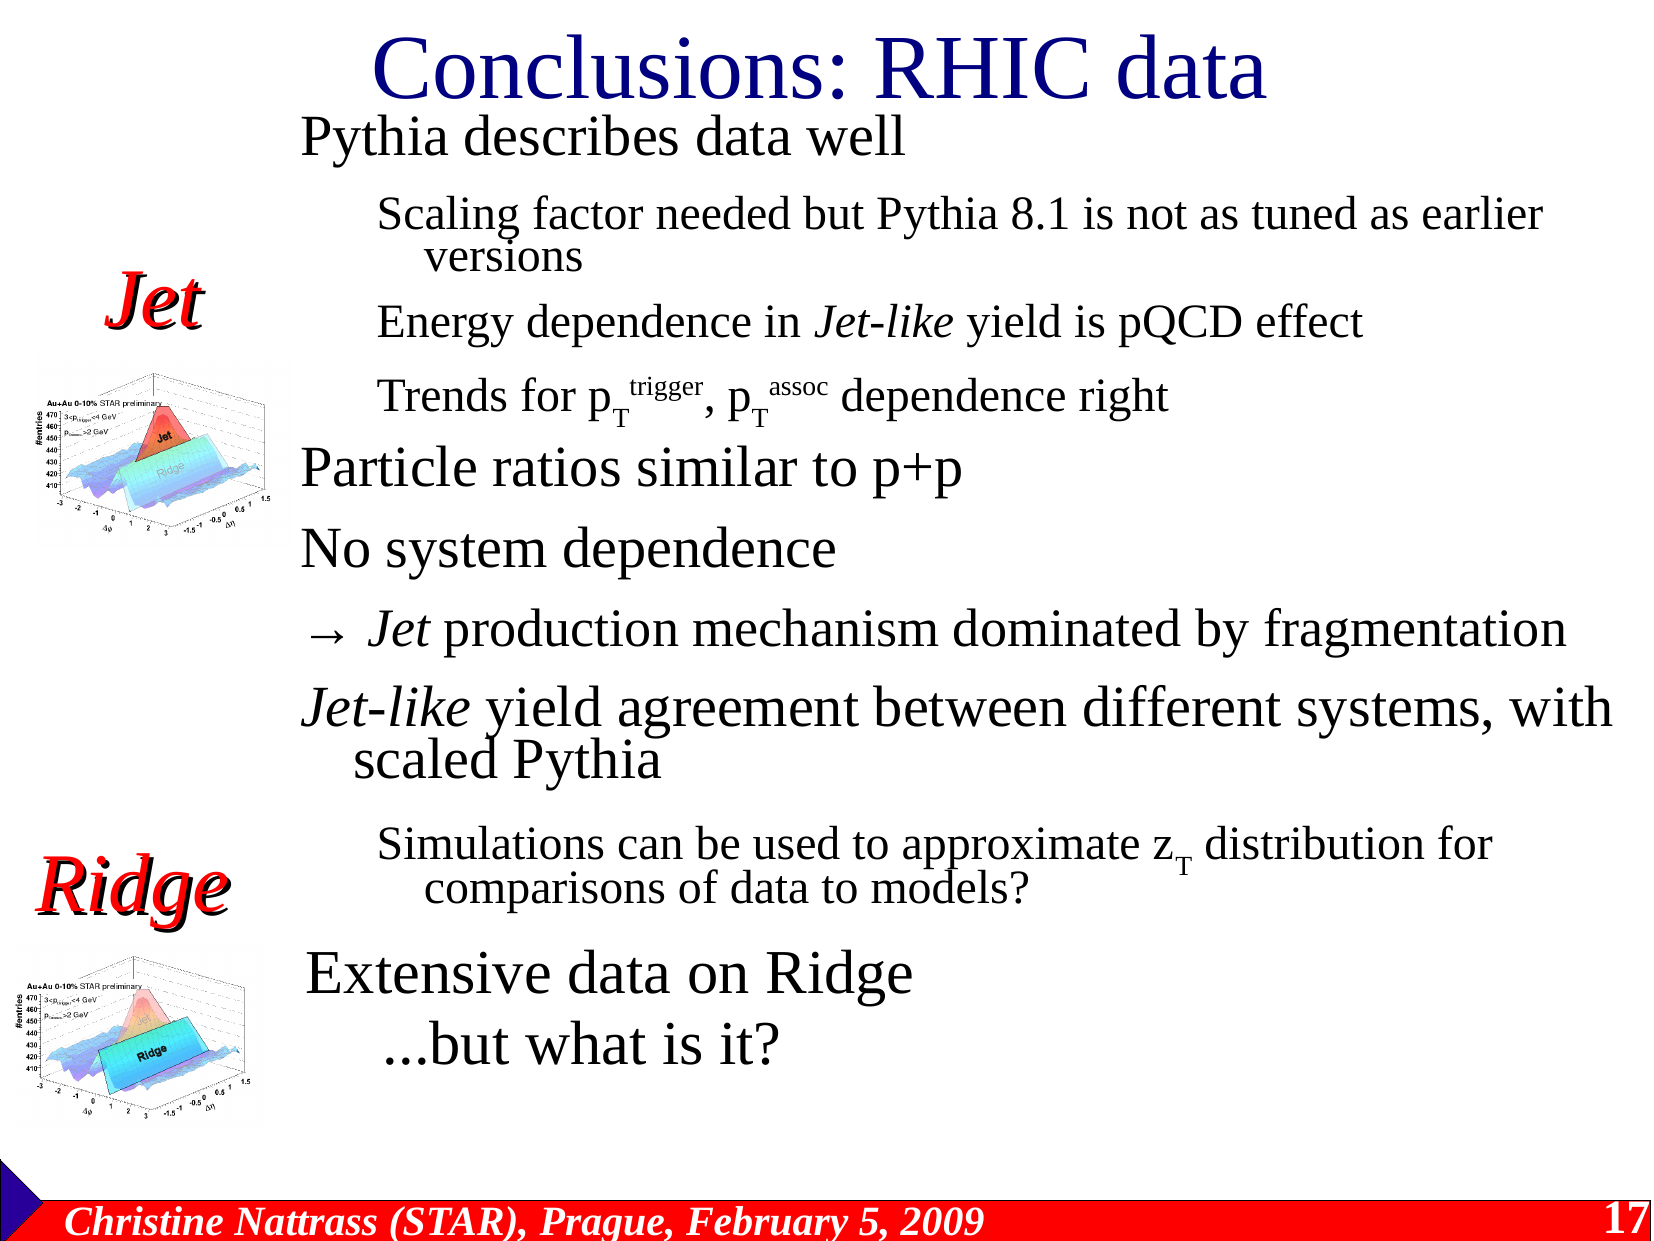

# Conclusions: RHIC data
Pythia describes data well
Scaling factor needed but Pythia 8.1 is not as tuned as earlier versions
Energy dependence in Jet-like yield is pQCD effect
Trends for pTtrigger, pTassoc dependence right
Particle ratios similar to p+p
No system dependence
→ Jet production mechanism dominated by fragmentation
Jet-like yield agreement between different systems, with scaled Pythia
Simulations can be used to approximate zT distribution for comparisons of data to models?
Jet
Ridge
Extensive data on Ridge
...but what is it?
17